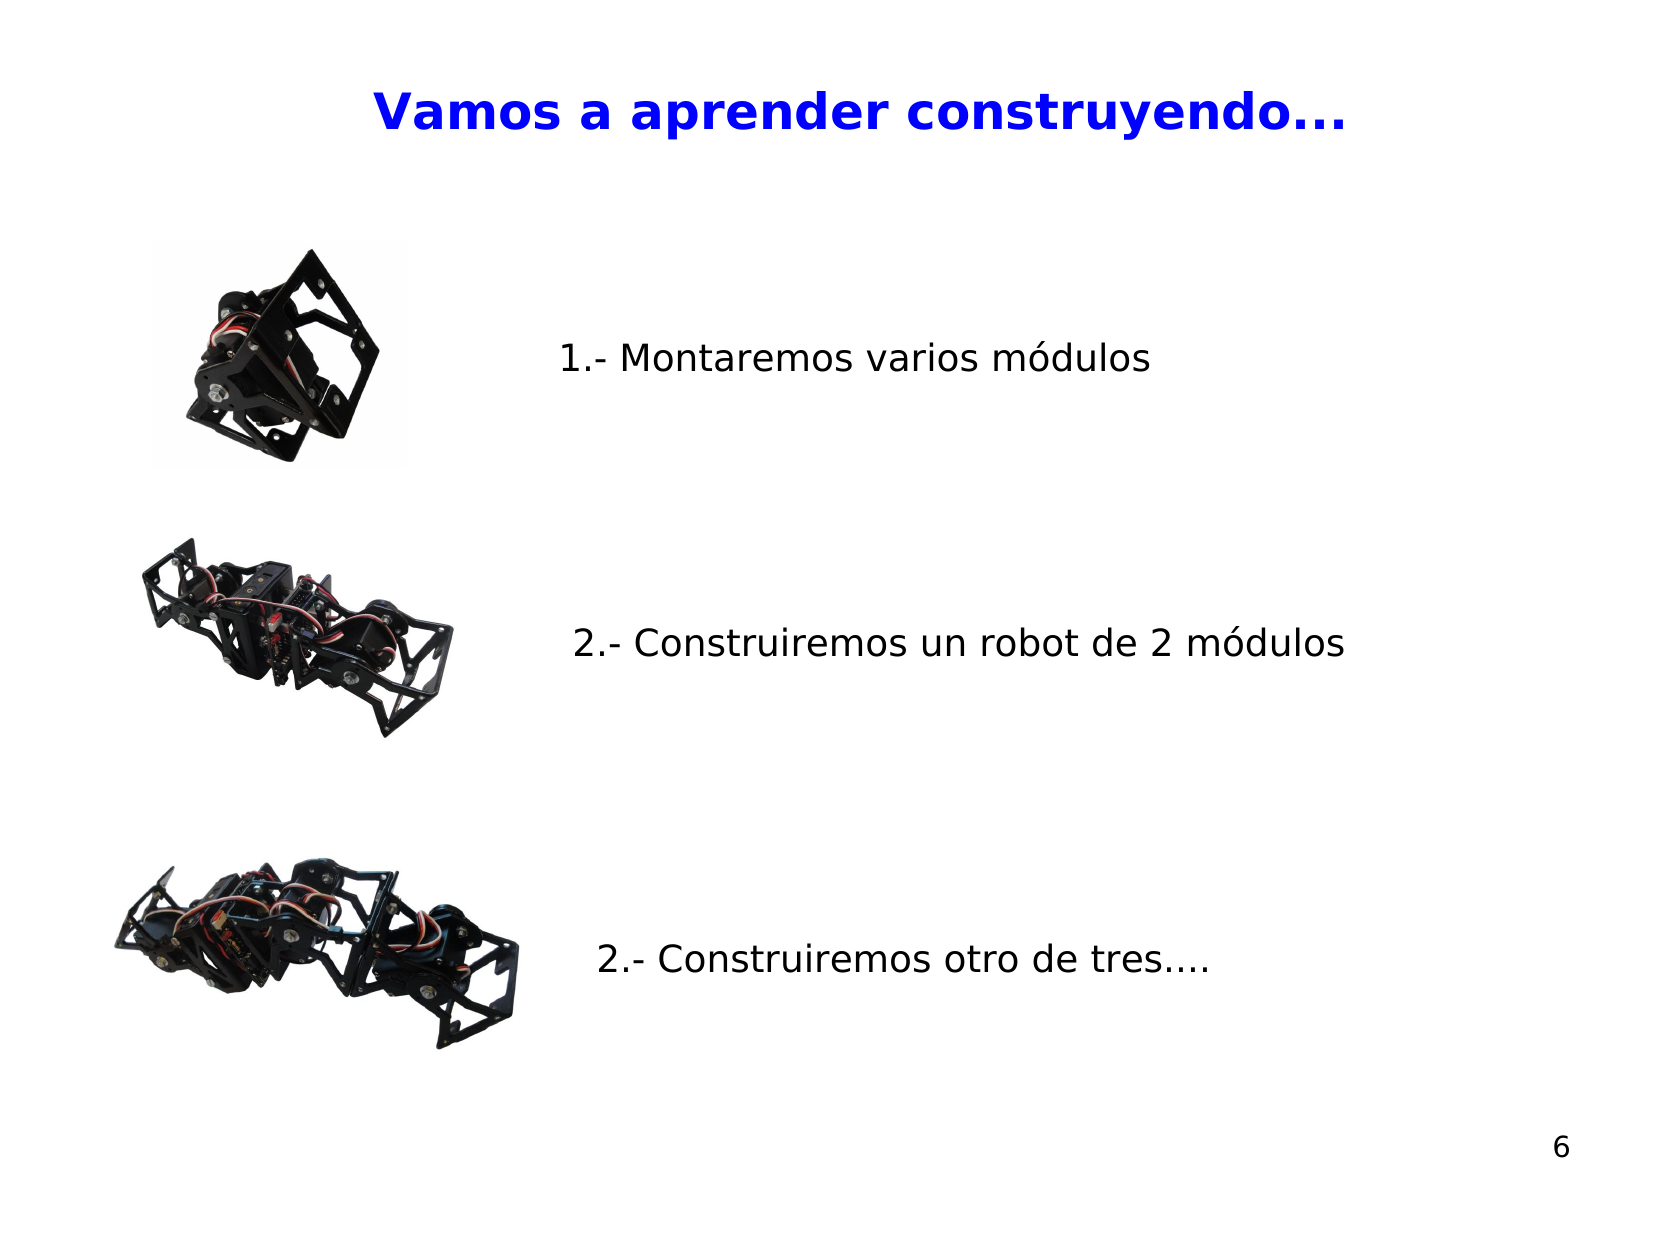

Vamos a aprender construyendo...
1.- Montaremos varios módulos
2.- Construiremos un robot de 2 módulos
2.- Construiremos otro de tres....
6